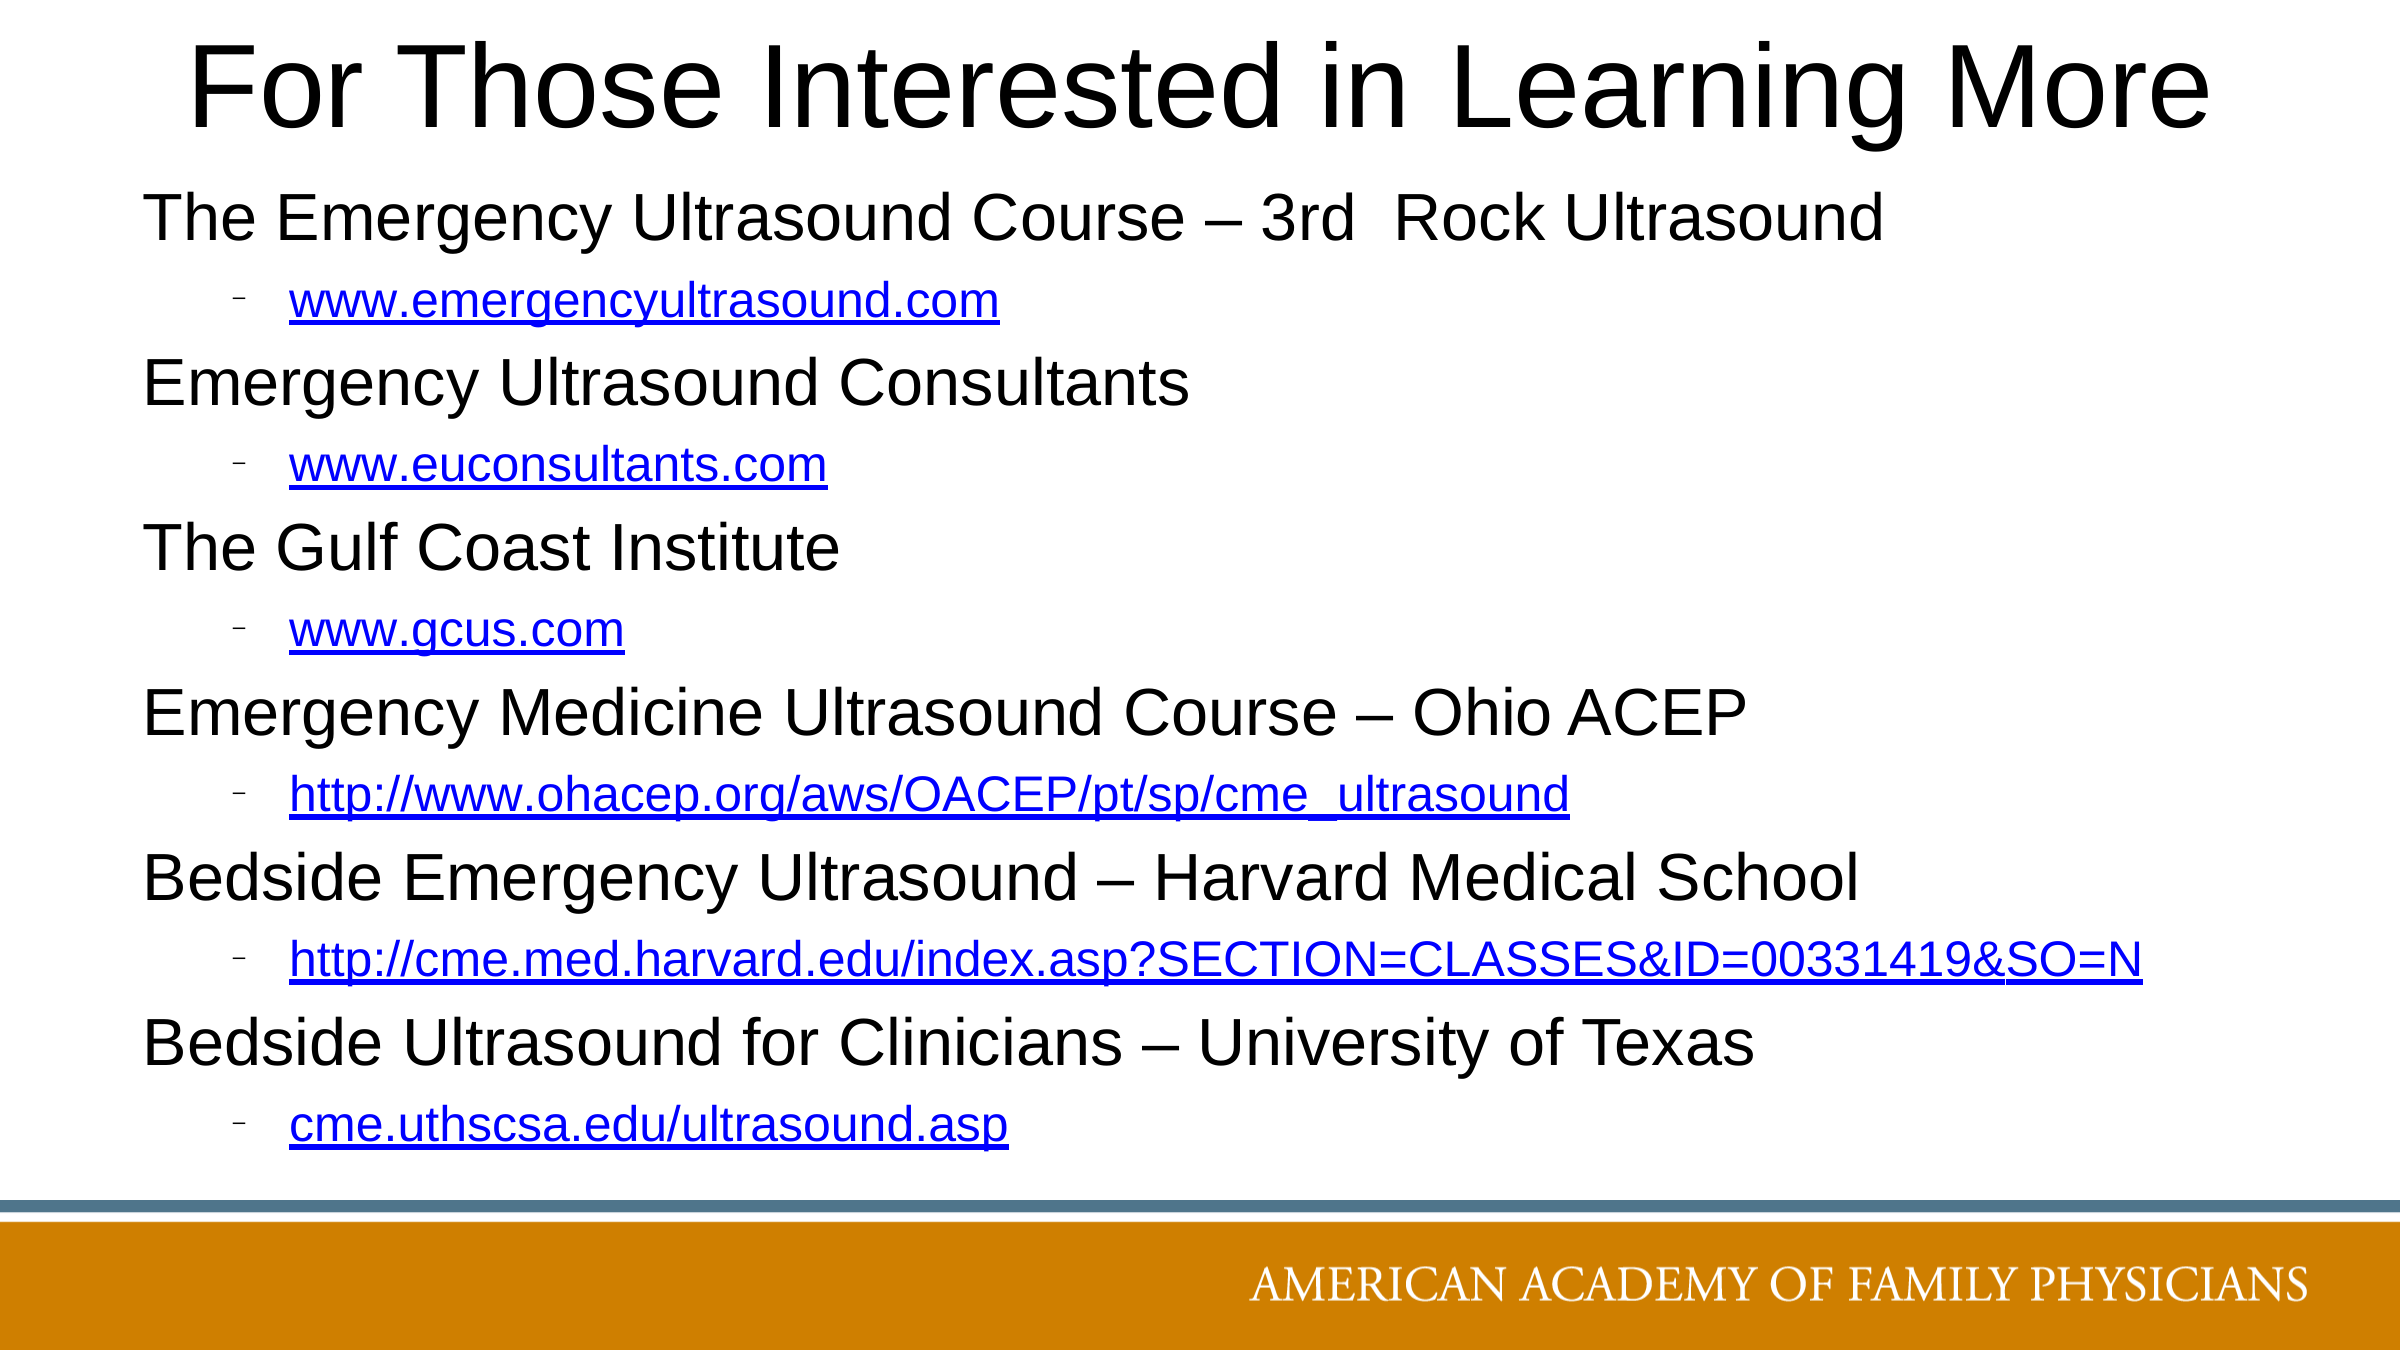

For Those Interested in	Learning More
The Emergency Ultrasound Course – 3rd Rock Ultrasound
www.emergencyultrasound.com
Emergency Ultrasound Consultants
www.euconsultants.com
The Gulf Coast Institute
www.gcus.com
Emergency Medicine Ultrasound Course – Ohio ACEP
http://www.ohacep.org/aws/OACEP/pt/sp/cme_ultrasound
Bedside Emergency Ultrasound – Harvard Medical School
http://cme.med.harvard.edu/index.asp?SECTION=CLASSES&ID=00331419&SO=N
Bedside Ultrasound for Clinicians – University of Texas
cme.uthscsa.edu/ultrasound.asp